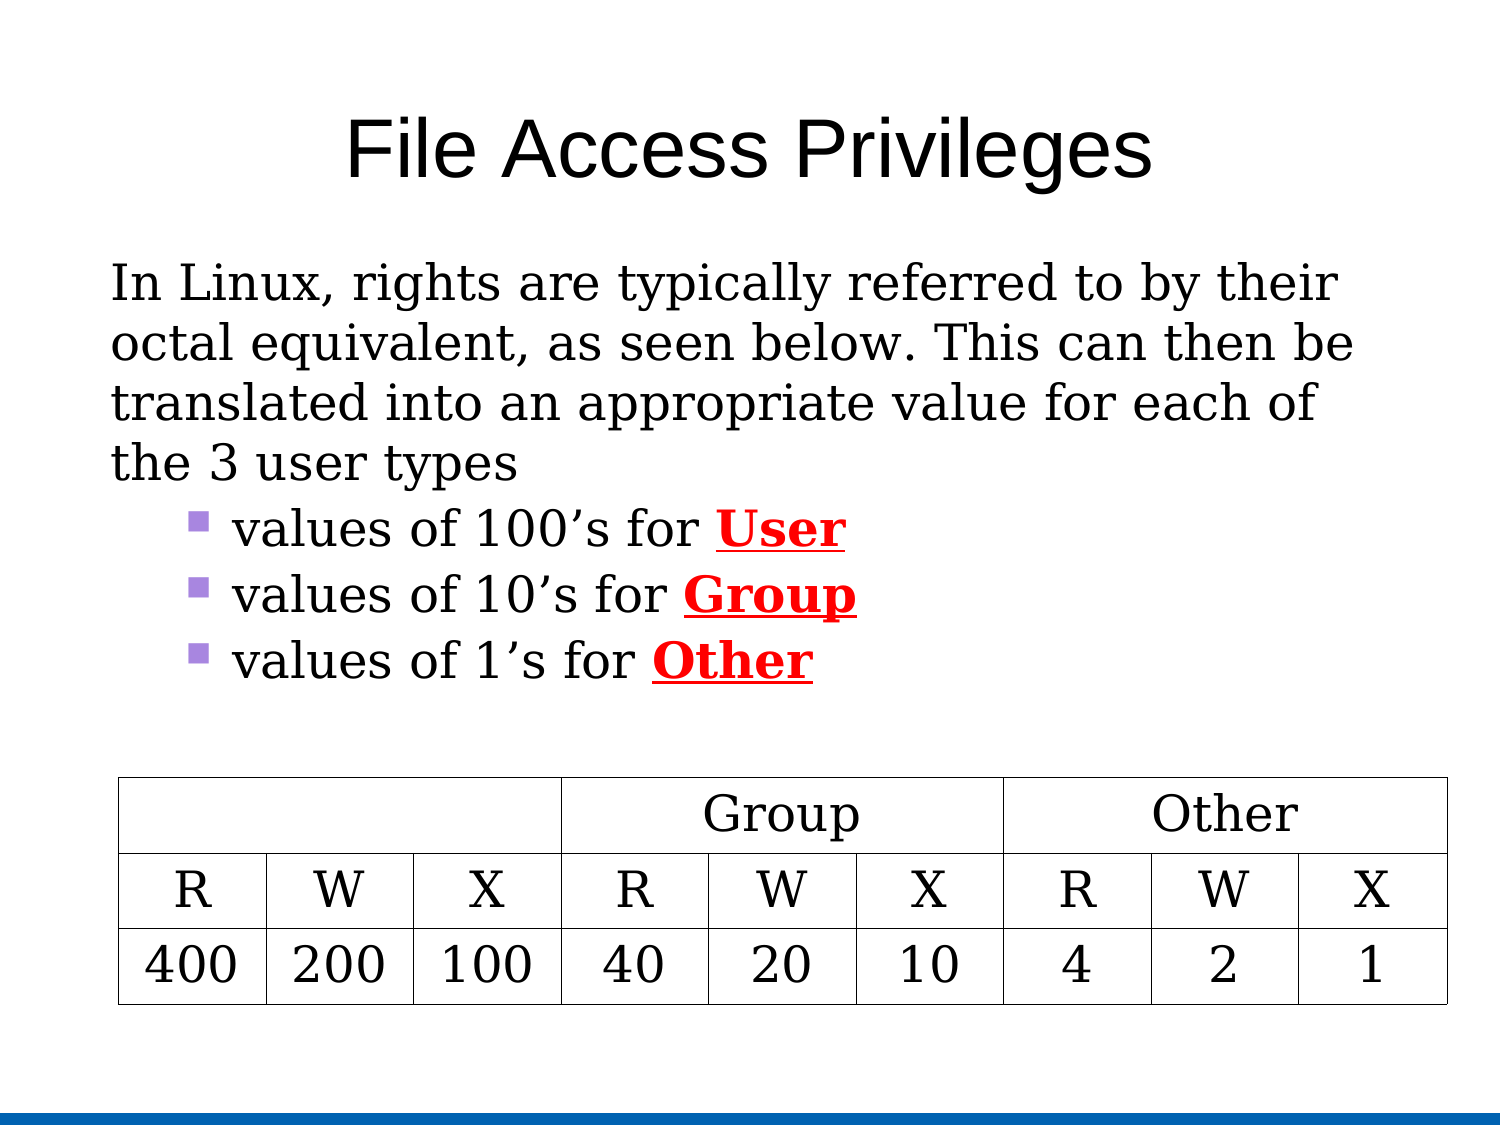

# File Access Privileges
In Linux, rights are typically referred to by their octal equivalent, as seen below. This can then be translated into an appropriate value for each of the 3 user types
values of 100’s for User
values of 10’s for Group
values of 1’s for Other
| User | | | Group | | | Other | | |
| --- | --- | --- | --- | --- | --- | --- | --- | --- |
| R | W | X | R | W | X | R | W | X |
| 400 | 200 | 100 | 40 | 20 | 10 | 4 | 2 | 1 |